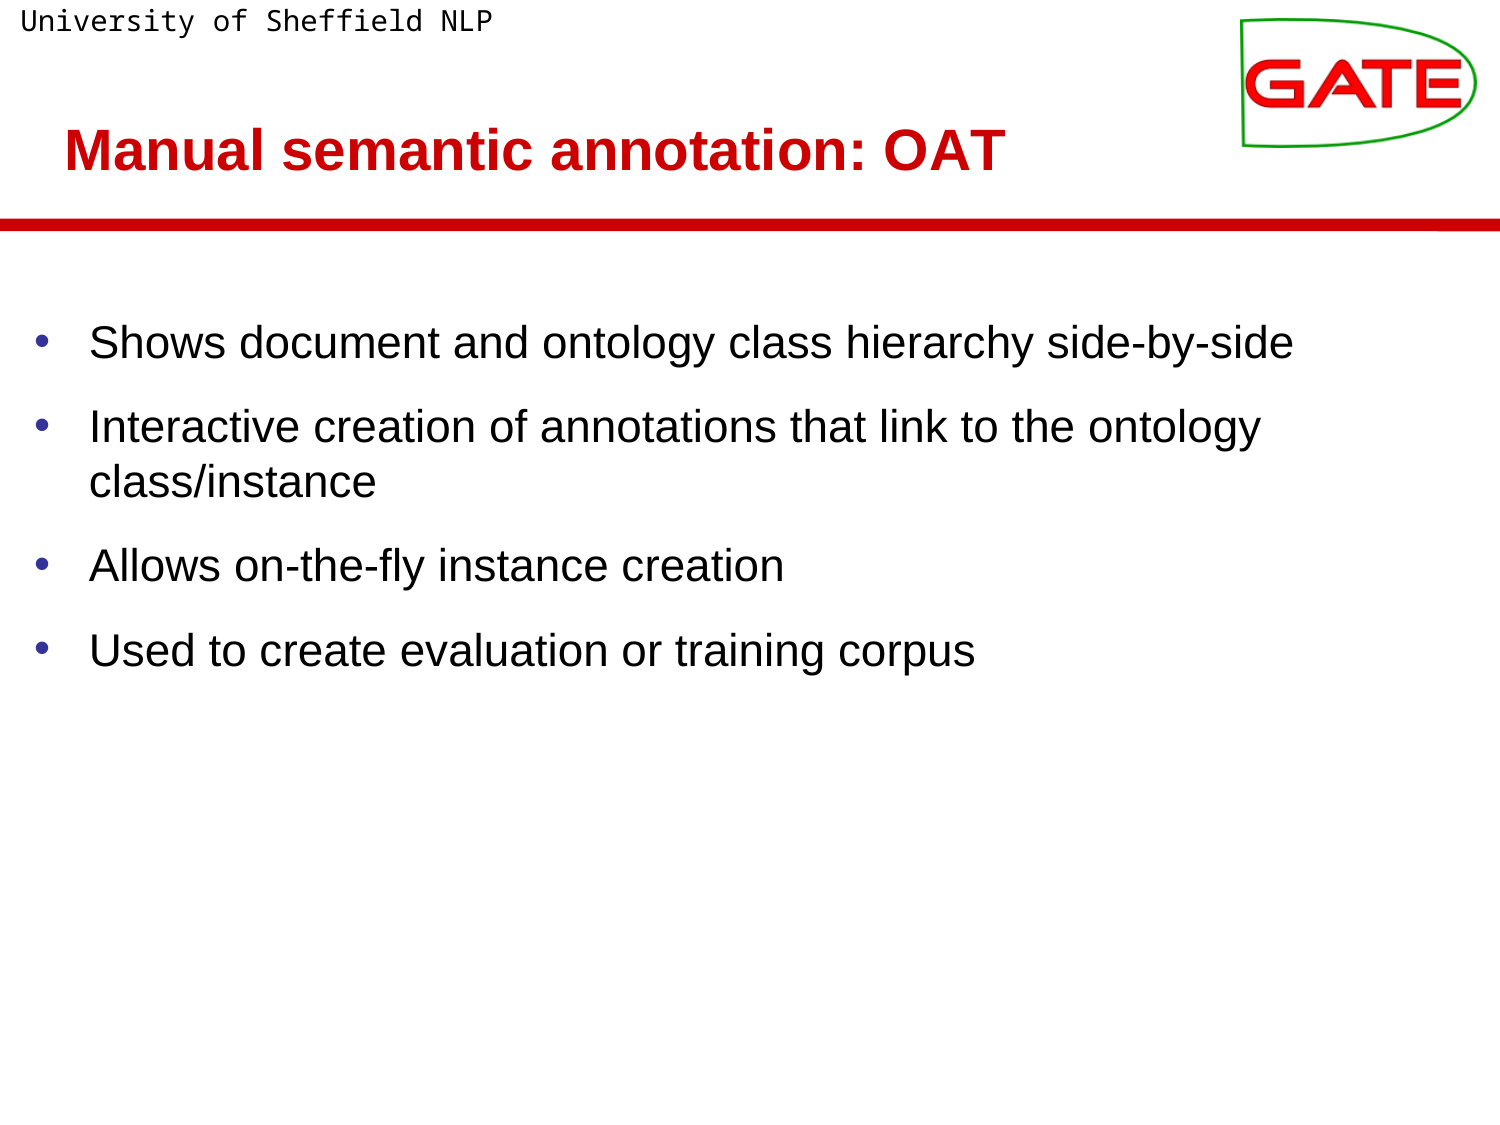

# Manual semantic annotation: OAT
Shows document and ontology class hierarchy side-by-side
Interactive creation of annotations that link to the ontology class/instance
Allows on-the-fly instance creation
Used to create evaluation or training corpus